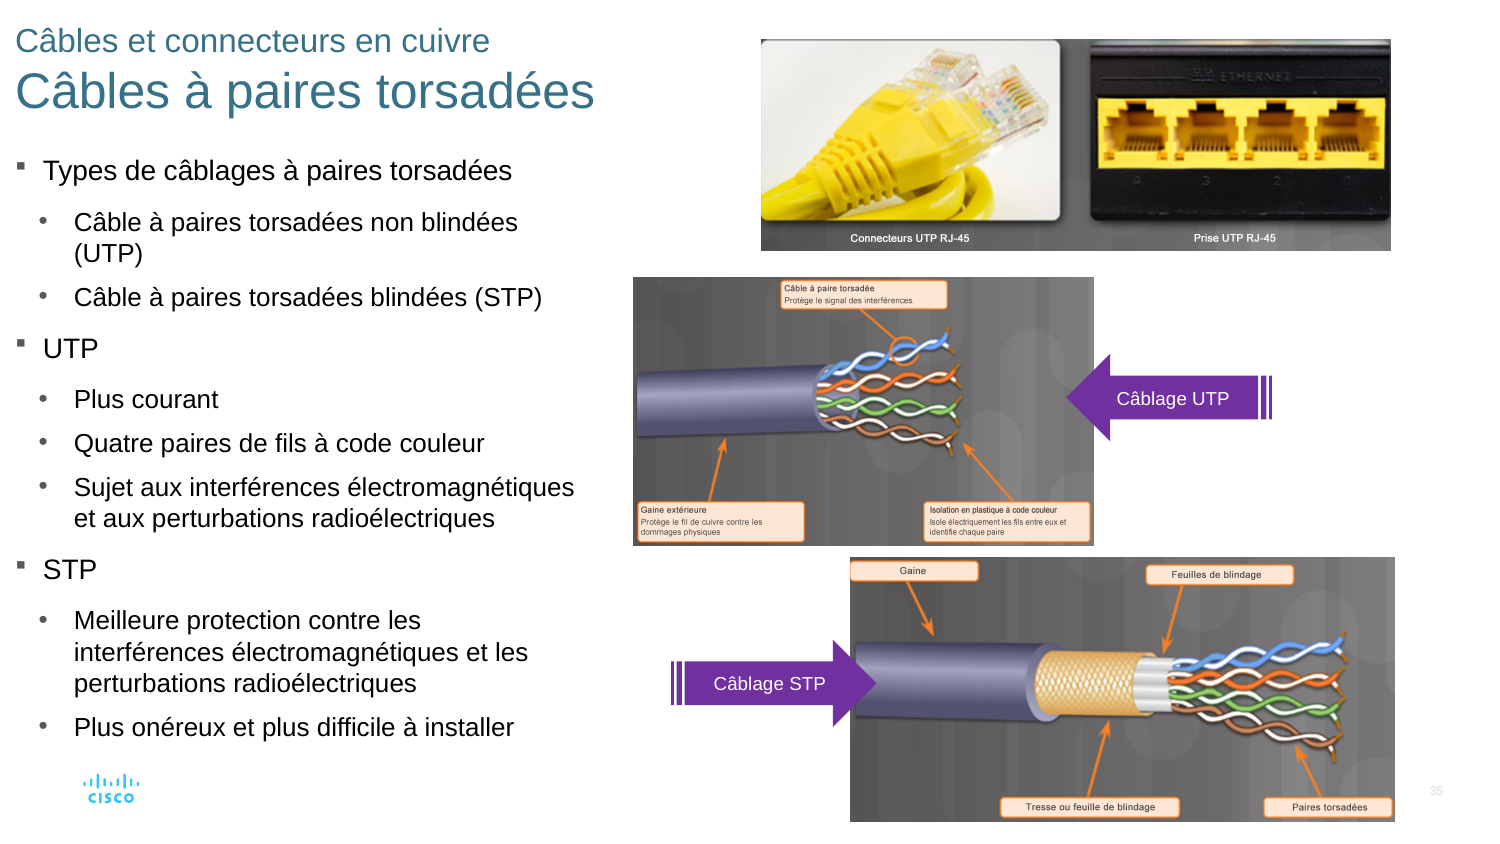

# Câbles et connecteurs en cuivre Câbles à paires torsadées
Types de câblages à paires torsadées
Câble à paires torsadées non blindées (UTP)
Câble à paires torsadées blindées (STP)
UTP
Plus courant
Quatre paires de fils à code couleur
Sujet aux interférences électromagnétiques et aux perturbations radioélectriques
STP
Meilleure protection contre les interférences électromagnétiques et les perturbations radioélectriques
Plus onéreux et plus difficile à installer
Câblage UTP
Câblage STP